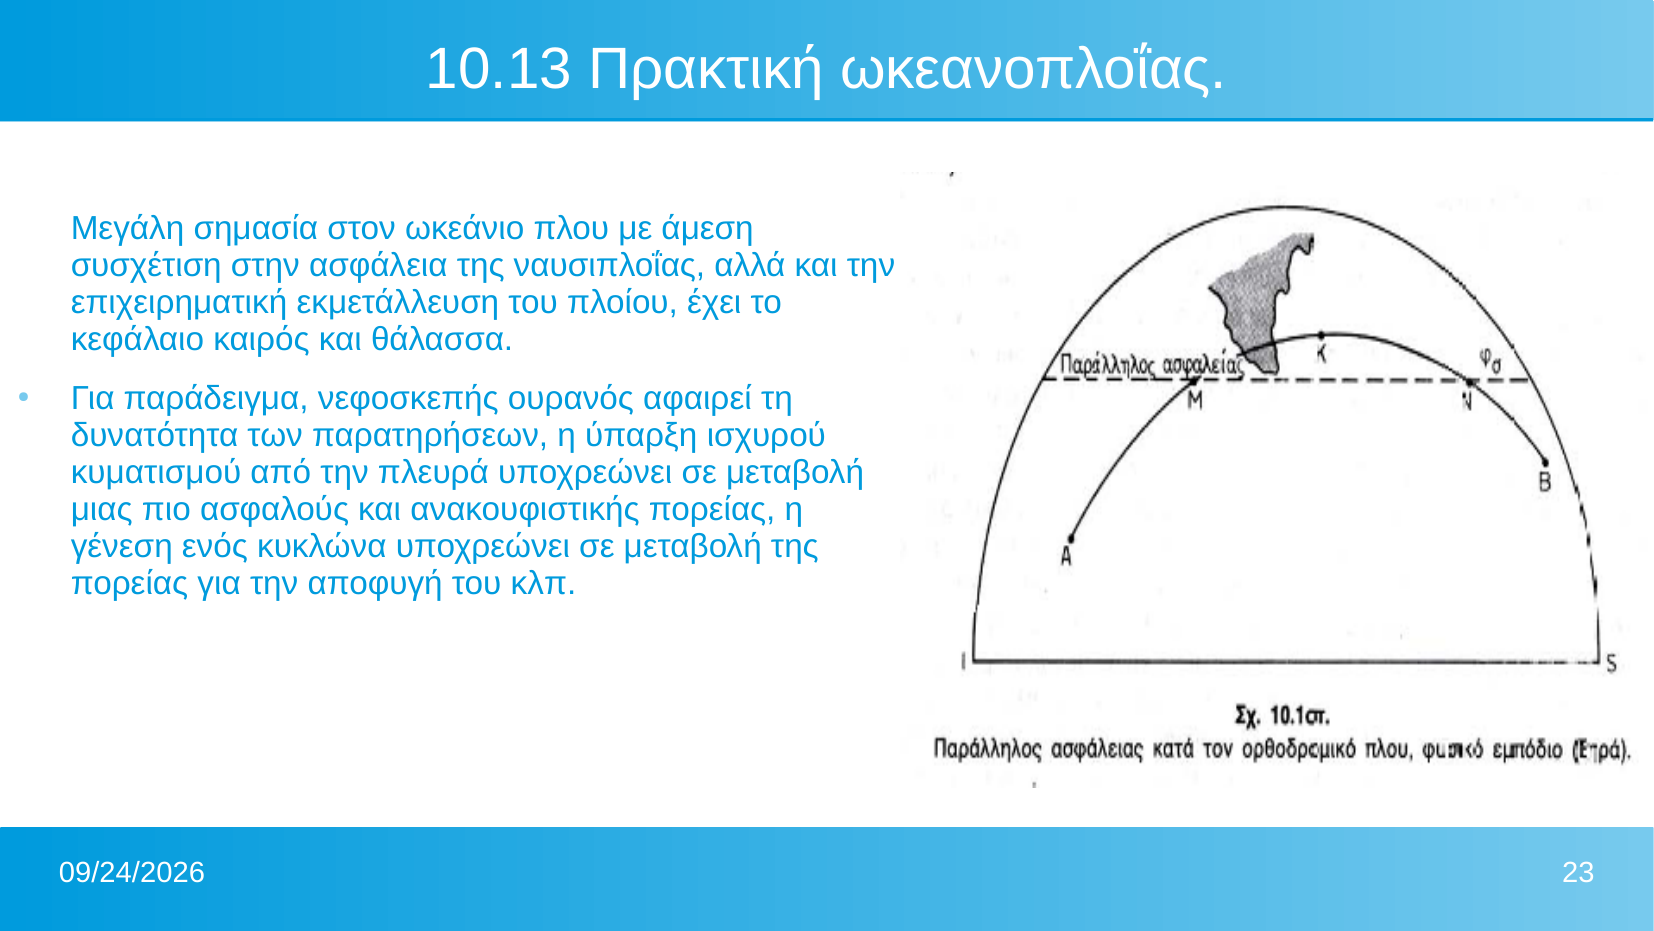

# 10.13 Πρακτική ωκεανοπλοΐας.
Μεγάλη σημασία στον ωκεάνιο πλου με άμεση συσχέτιση στην ασφάλεια της ναυσιπλοΐας, αλλά και την επιχειρηματική εκμετάλλευση του πλοίου, έχει το κεφάλαιο καιρός και θάλασσα.
Για παράδειγμα, νεφοσκεπής ουρανός αφαιρεί τη δυνατότητα των παρατηρήσεων, η ύπαρξη ισχυρού κυματισμού από την πλευρά υποχρεώνει σε μεταβολή μιας πιο ασφαλούς και ανακουφιστικής πορείας, η γένεση ενός κυκλώνα υποχρεώνει σε μεταβολή της πορείας για την αποφυγή του κλπ.
23